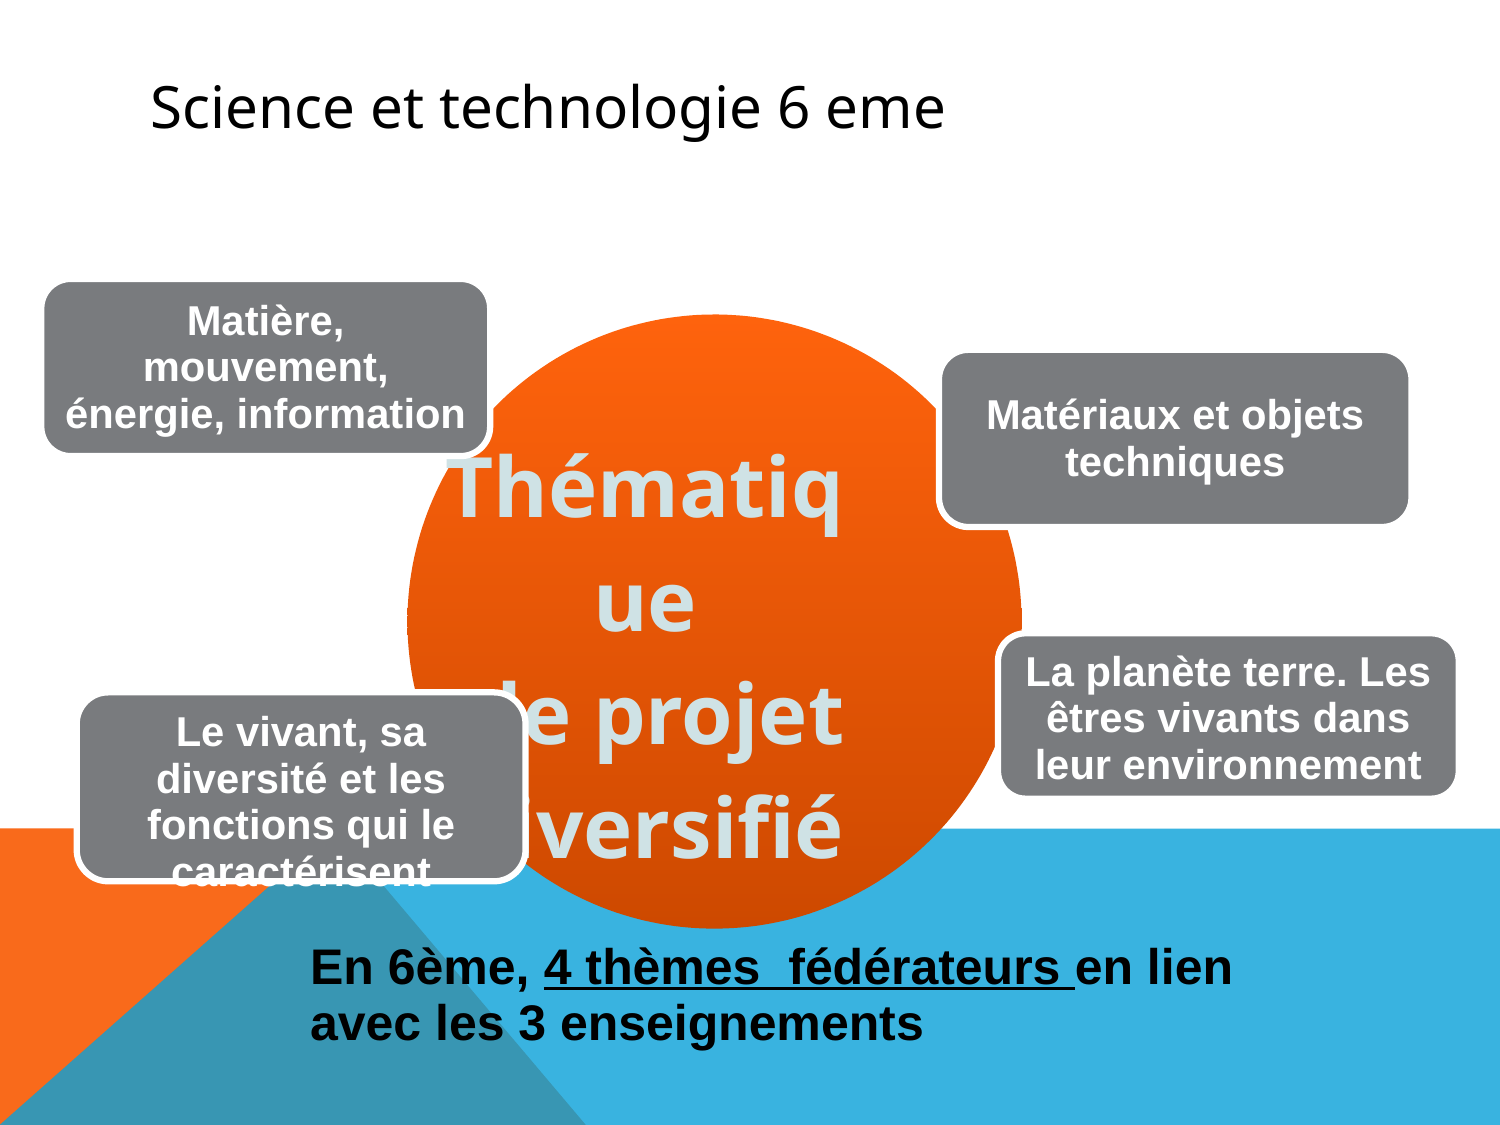

Science et technologie 6 eme
Matière, mouvement, énergie, information
Thématique
de projet
diversifié
Matériaux et objets techniques
La planète terre. Les êtres vivants dans leur environnement
Le vivant, sa diversité et les fonctions qui le caractérisent
En 6ème, 4 thèmes fédérateurs en lien avec les 3 enseignements